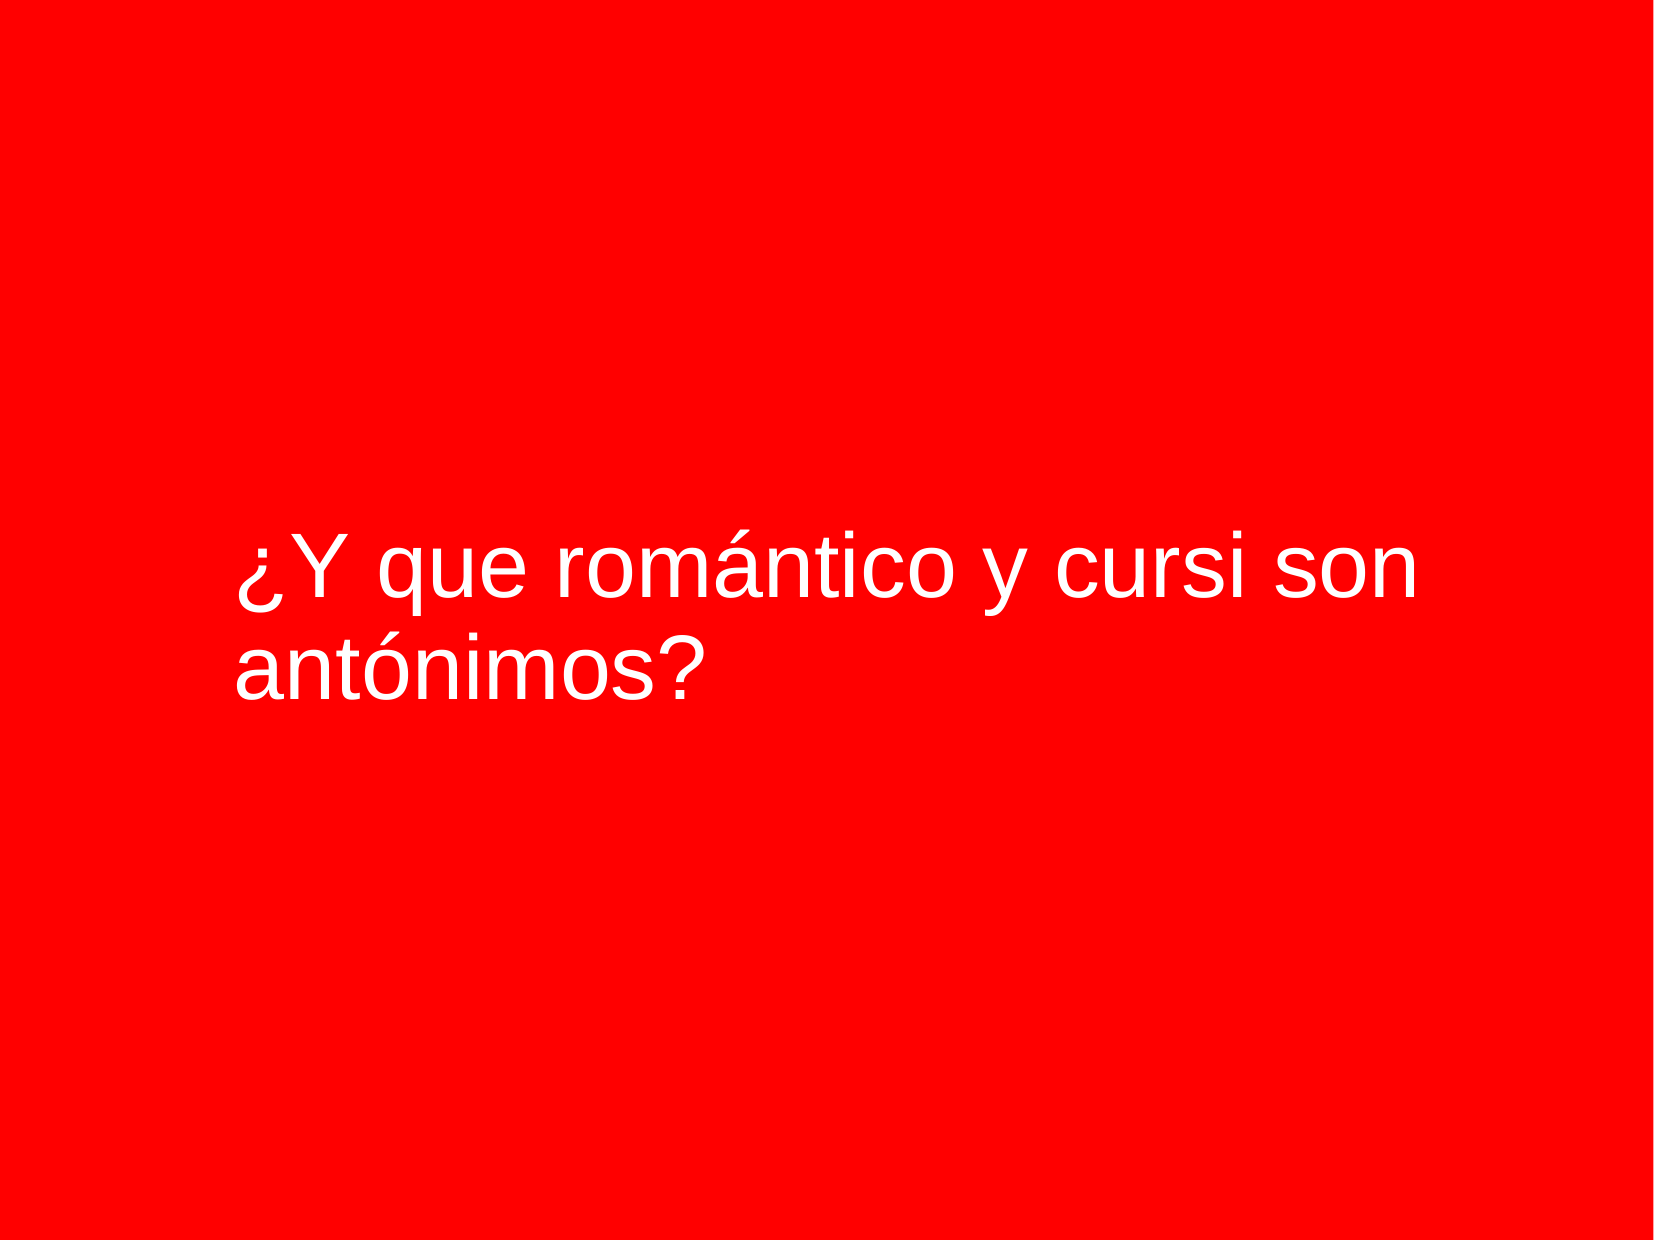

¿Y que romántico y cursi son antónimos?